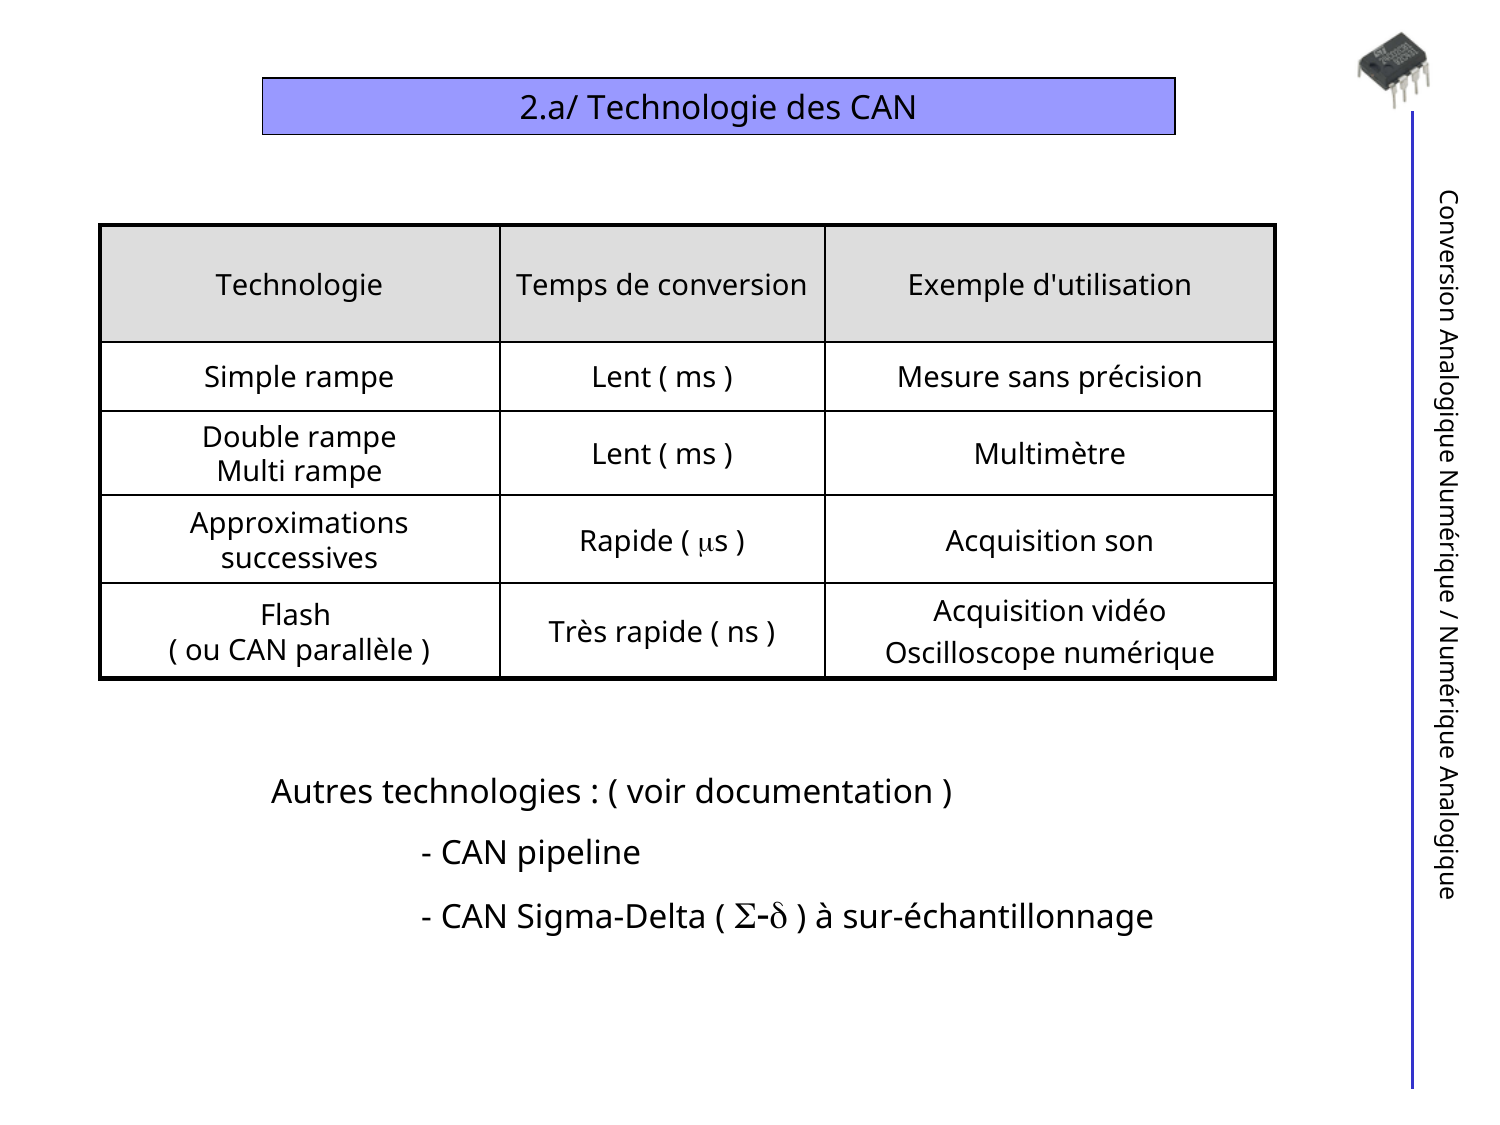

# 2.a/ Technologie des CAN
Conversion Analogique Numérique / Numérique Analogique
Technologie
Temps de conversion
Exemple d'utilisation
Simple rampe
Lent ( ms )
Mesure sans précision
Double rampe
Multi rampe
Lent ( ms )
Multimètre
Approximations successives
Rapide ( s )
Acquisition son
Flash
( ou CAN parallèle )
Très rapide ( ns )
Acquisition vidéo
Oscilloscope numérique
Autres technologies : ( voir documentation )
	- CAN pipeline
	- CAN Sigma-Delta (  ) à sur-échantillonnage